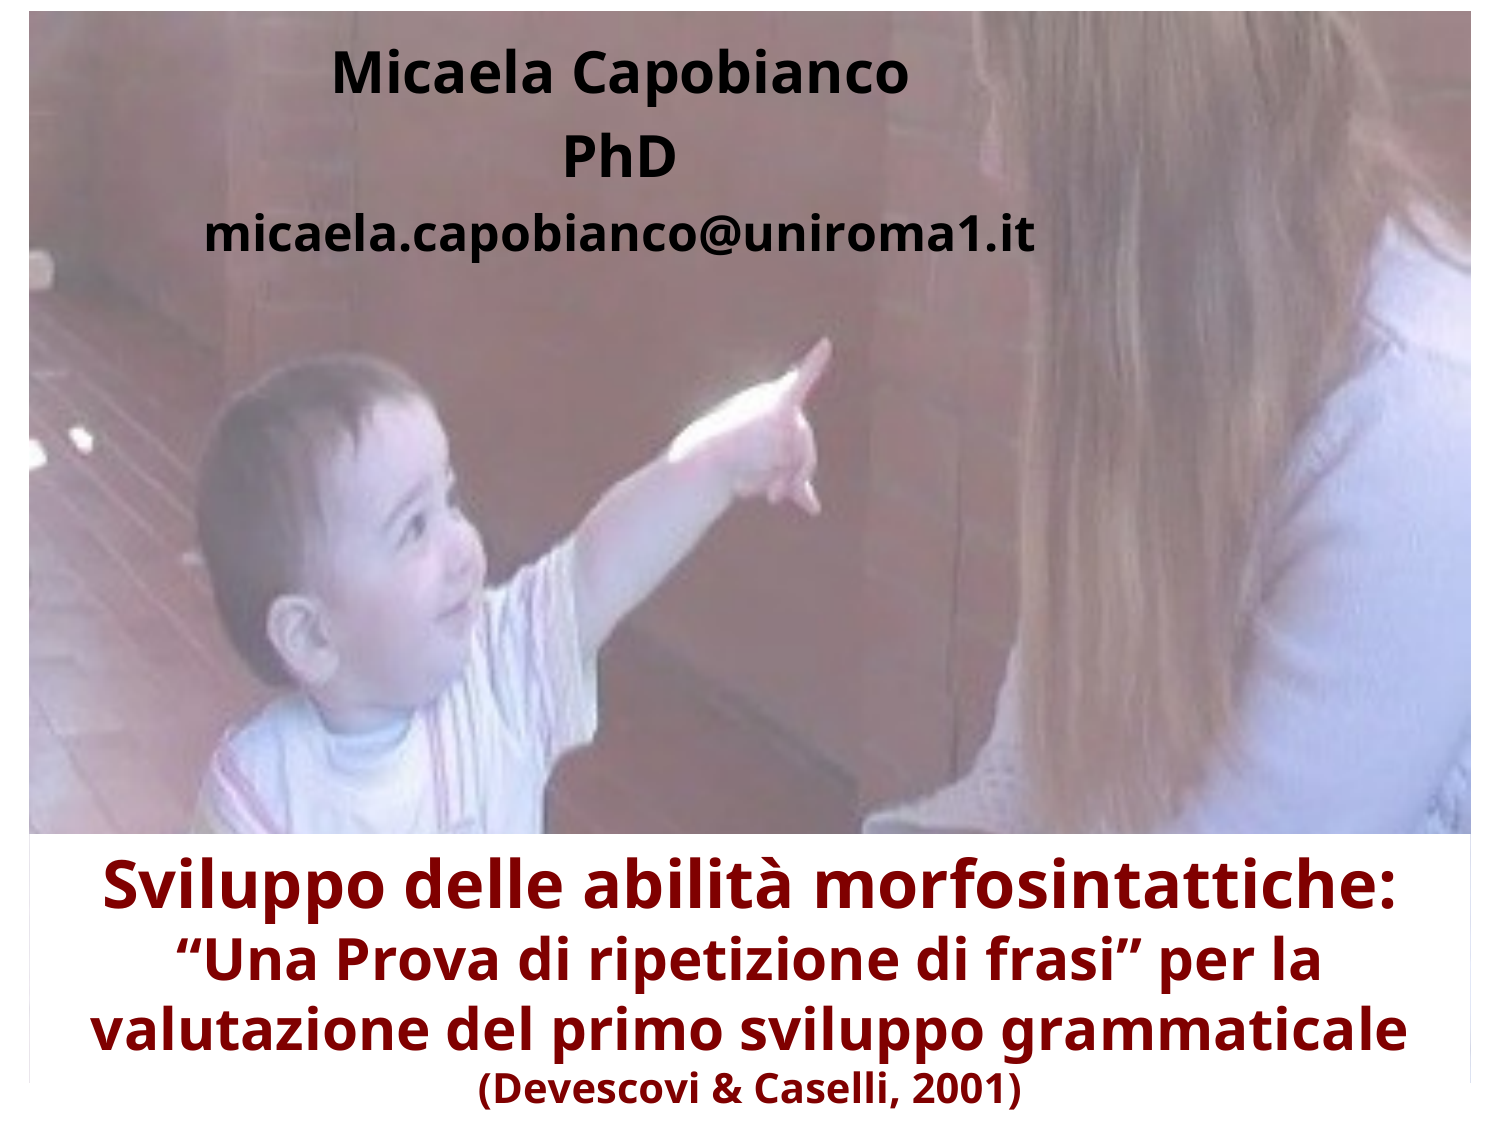

Micaela Capobianco
PhD
micaela.capobianco@uniroma1.it
Sviluppo delle abilità morfosintattiche:
“Una Prova di ripetizione di frasi” per la valutazione del primo sviluppo grammaticale
(Devescovi & Caselli, 2001)